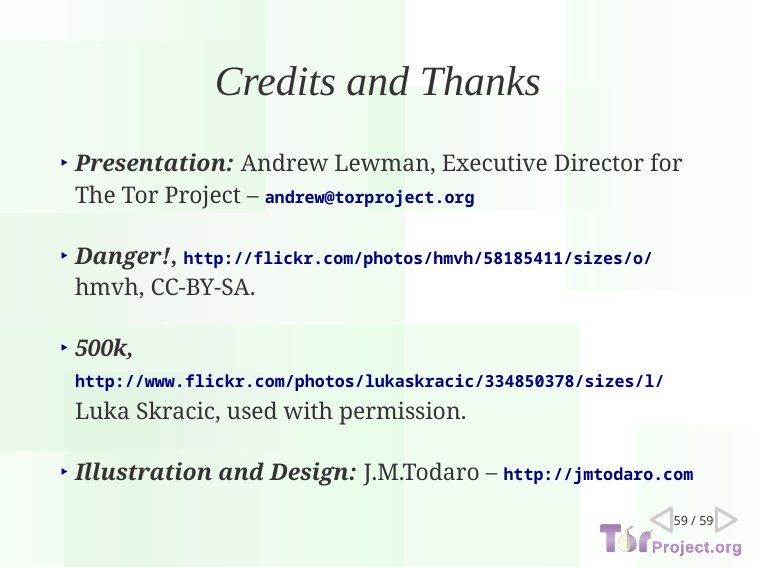

Credits and Thanks
Presentation: Andrew Lewman, Executive Director for The Tor Project – andrew@torproject.org
Danger!, http://flickr.com/photos/hmvh/58185411/sizes/o/ hmvh, CC-BY-SA.
500k, http://www.flickr.com/photos/lukaskracic/334850378/sizes/l/ Luka Skracic, used with permission.
Illustration and Design: J.M.Todaro – http://jmtodaro.com